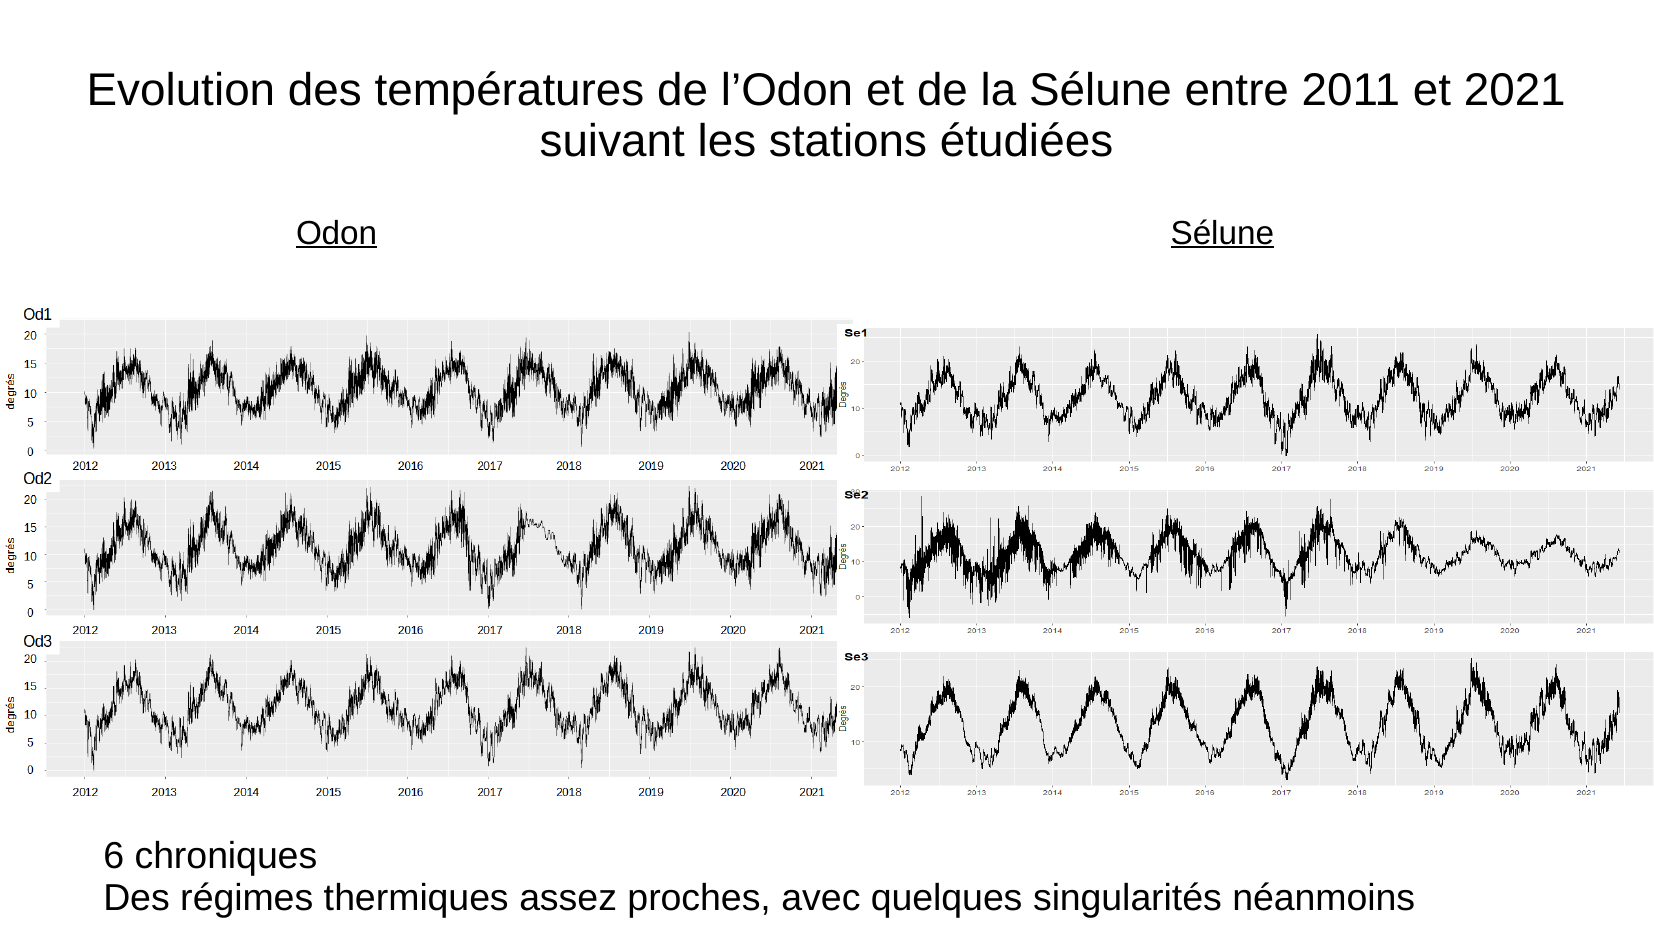

# Evolution des températures de l’Odon et de la Sélune entre 2011 et 2021 suivant les stations étudiées
Odon
Sélune
6 chroniques
Des régimes thermiques assez proches, avec quelques singularités néanmoins